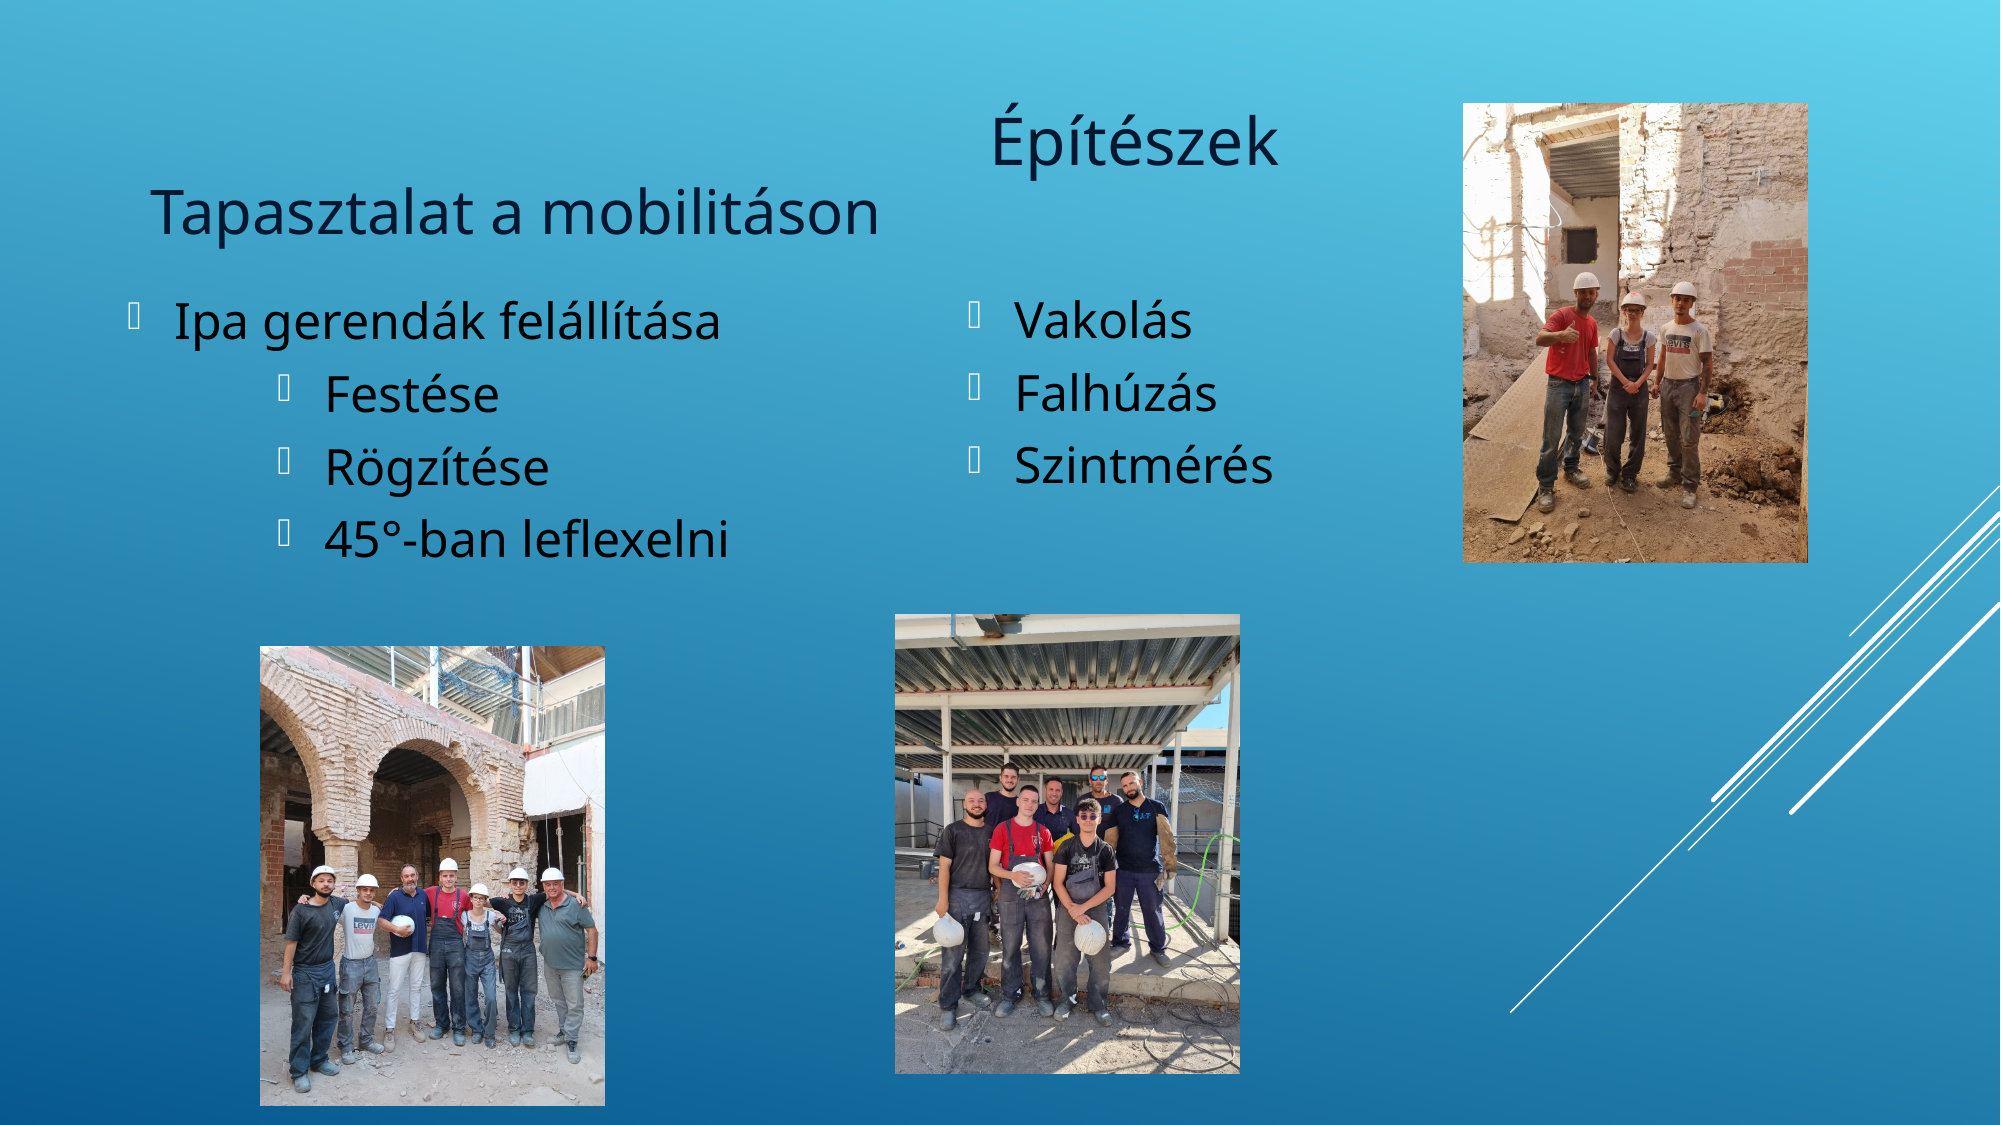

Építészek
# Tapasztalat a mobilitáson
Vakolás
Falhúzás
Szintmérés
Ipa gerendák felállítása
Festése
Rögzítése
45°-ban leflexelni